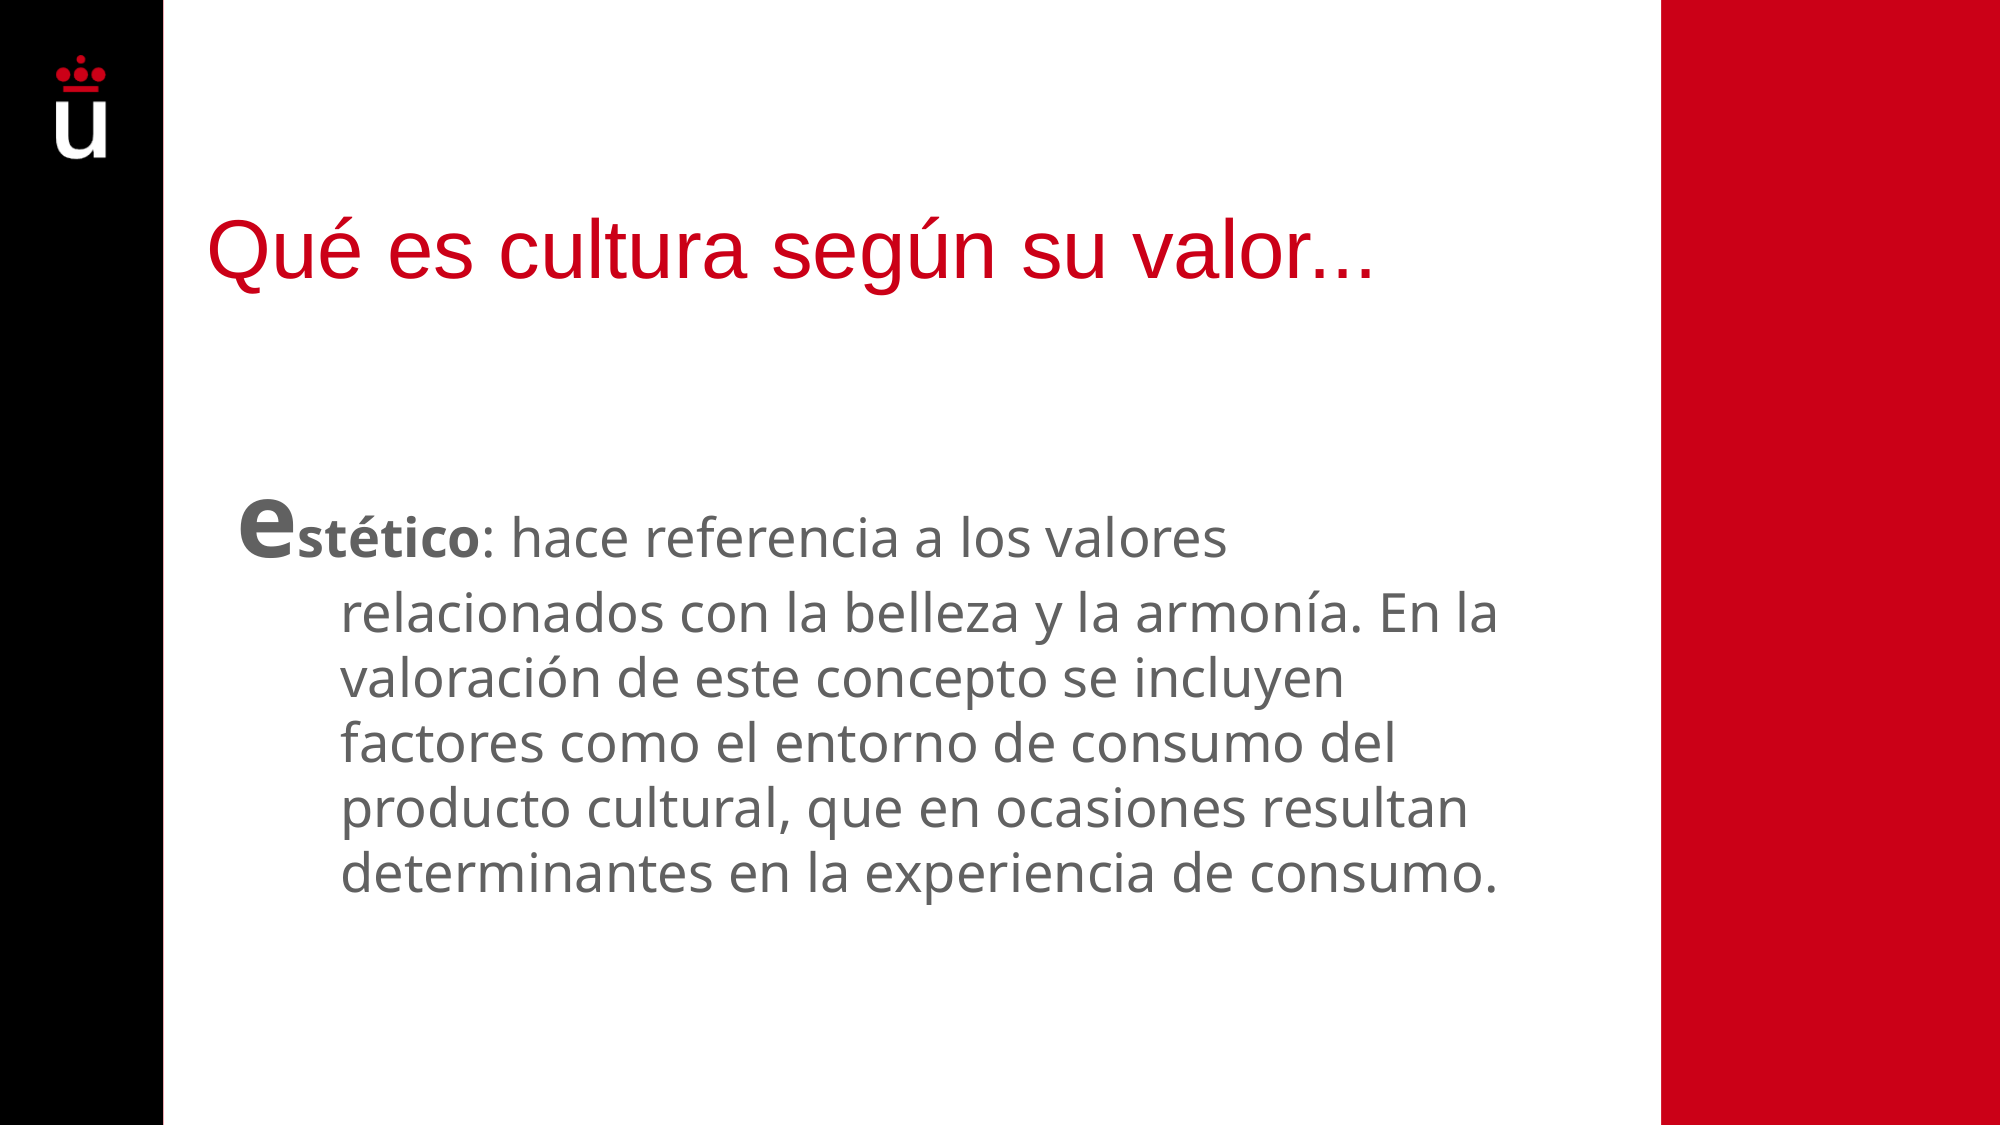

Qué es cultura según su valor...
# estético: hace referencia a los valores relacionados con la belleza y la armonía. En la valoración de este concepto se incluyen factores como el entorno de consumo del producto cultural, que en ocasiones resultan determinantes en la experiencia de consumo.